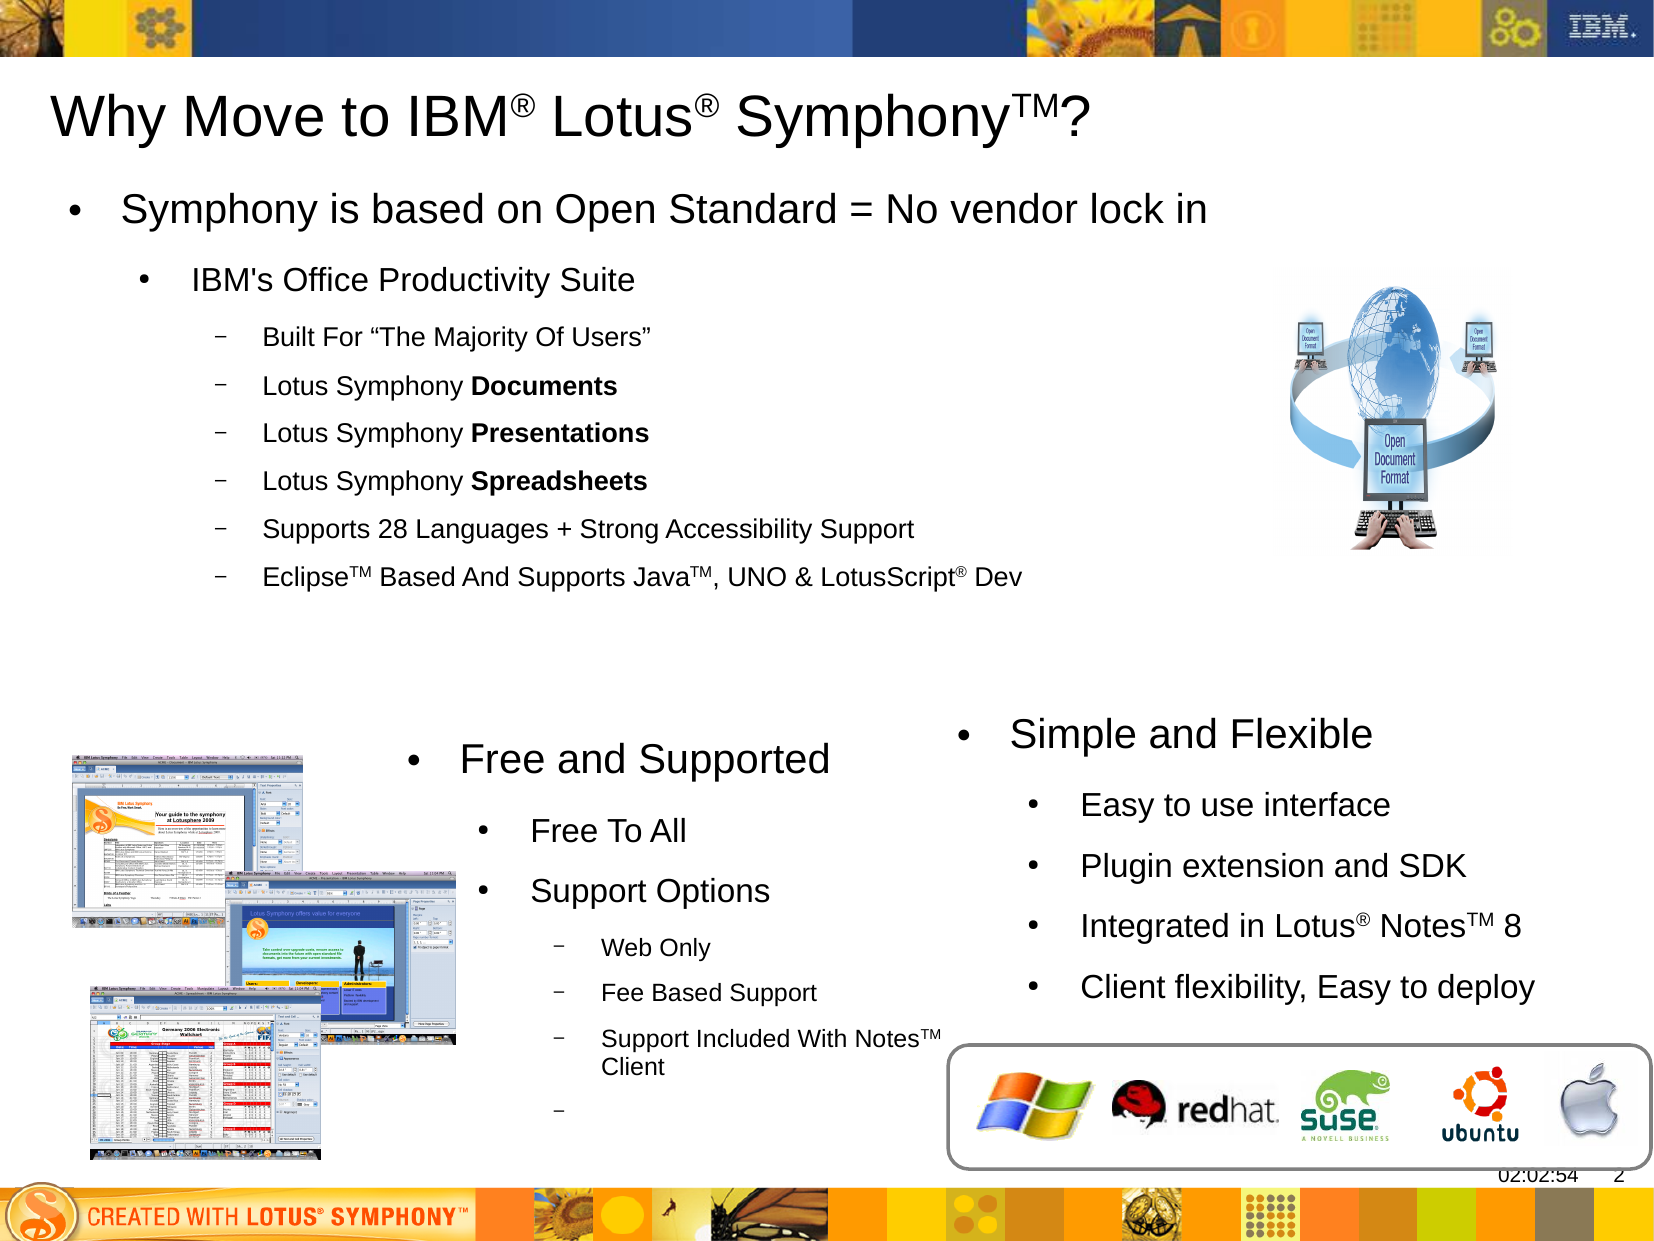

Why Move to IBM® Lotus® SymphonyTM?
# Symphony is based on Open Standard = No vendor lock in
IBM's Office Productivity Suite
Built For “The Majority Of Users”
Lotus Symphony Documents
Lotus Symphony Presentations
Lotus Symphony Spreadsheets
Supports 28 Languages + Strong Accessibility Support
EclipseTM Based And Supports JavaTM, UNO & LotusScript® Dev
Simple and Flexible
Easy to use interface
Plugin extension and SDK
Integrated in Lotus® NotesTM 8
Client flexibility, Easy to deploy
Free and Supported
Free To All
Support Options
Web Only
Fee Based Support
Support Included With NotesTM Client